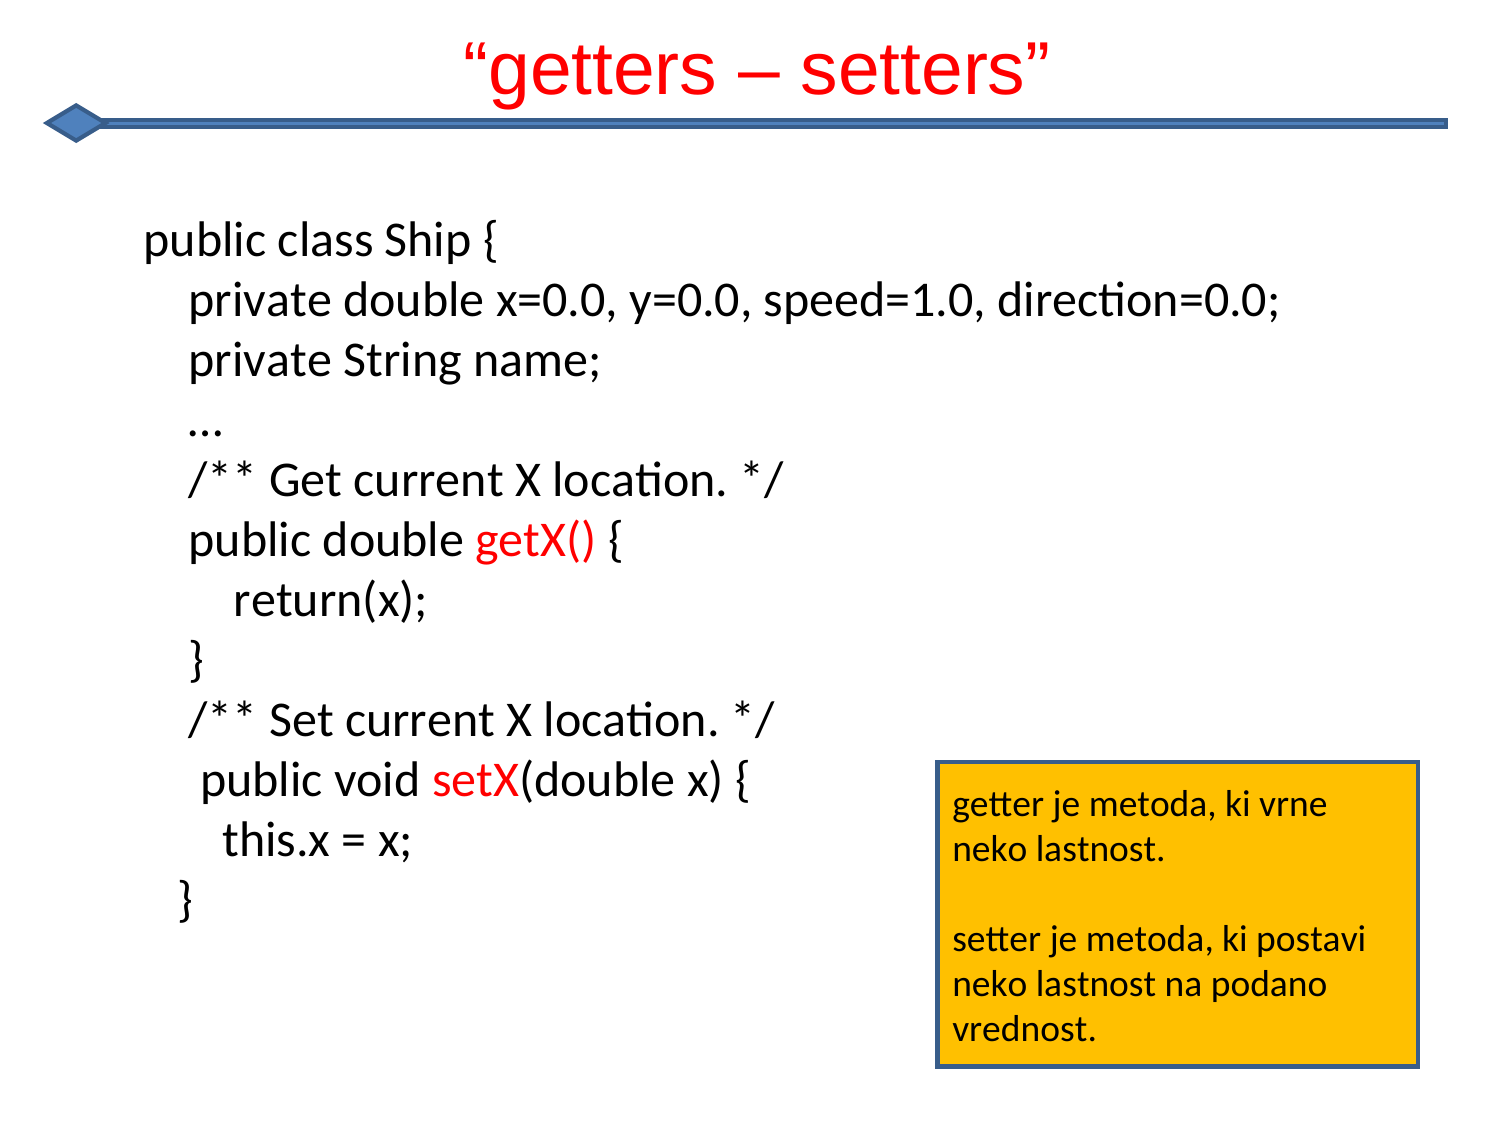

# “getters – setters”
public class Ship {
 private double x=0.0, y=0.0, speed=1.0, direction=0.0;
 private String name;
 …
 /** Get current X location. */
 public double getX() {
 return(x);
 }
 /** Set current X location. */
 public void setX(double x) {
 this.x = x;
 }
getter je metoda, ki vrne neko lastnost.
setter je metoda, ki postavi neko lastnost na podano vrednost.